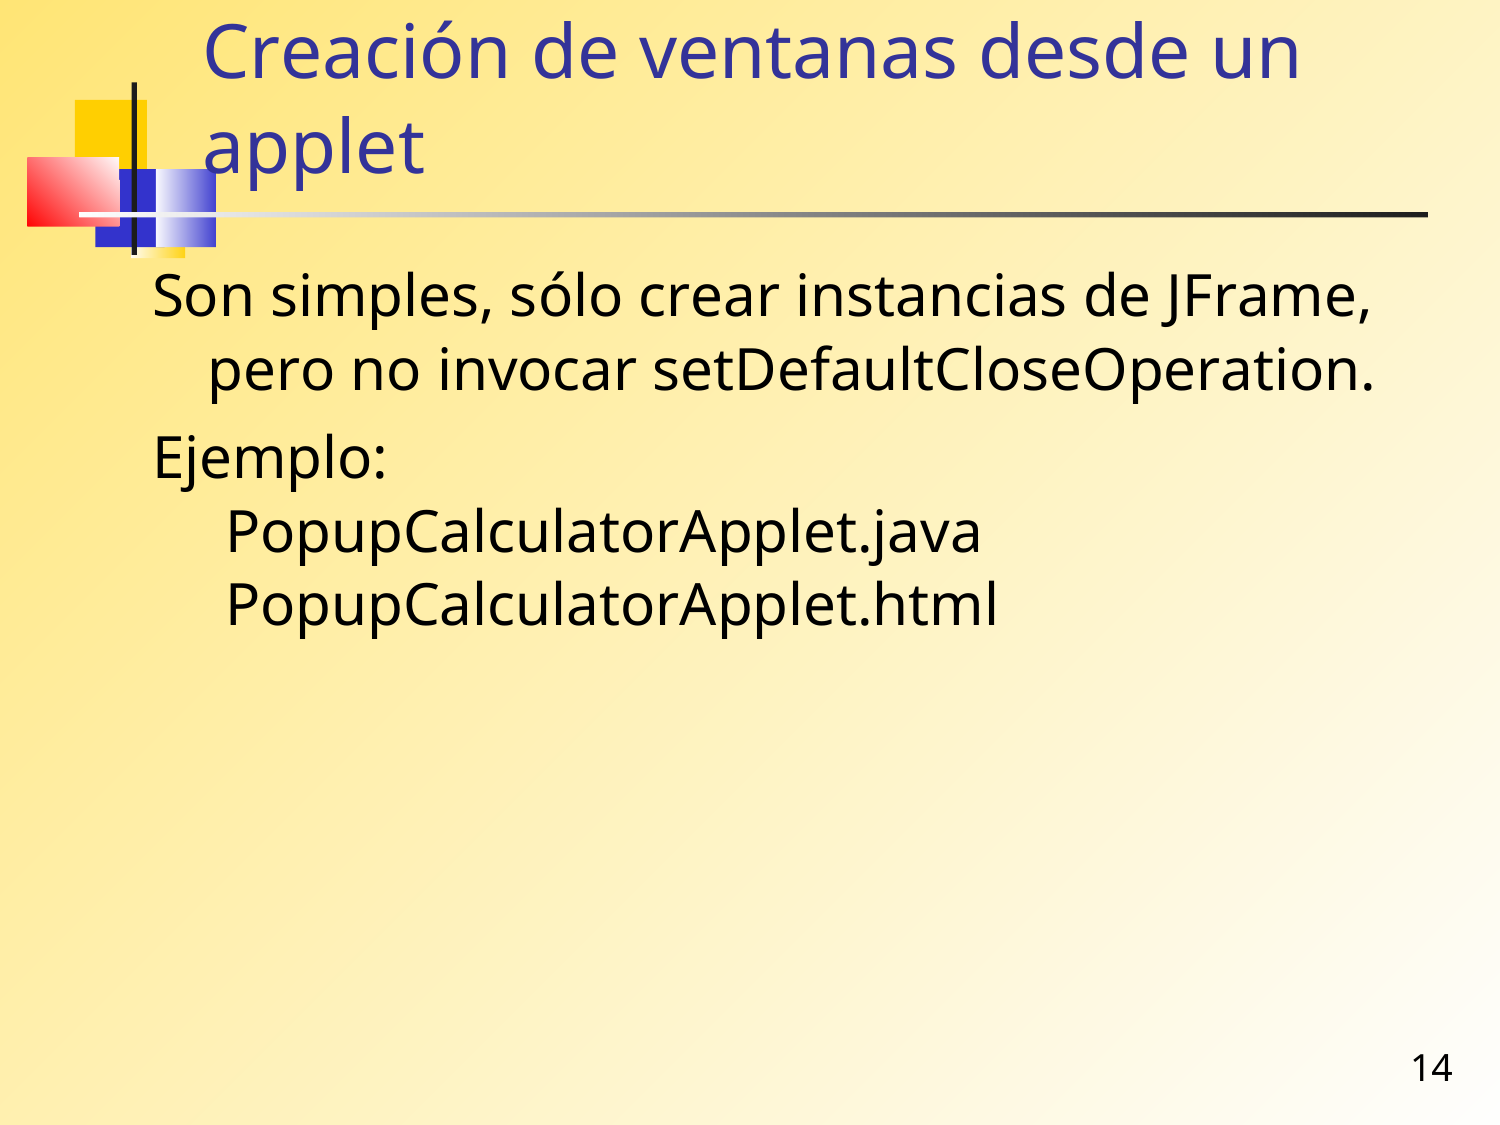

# Creación de ventanas desde un applet
Son simples, sólo crear instancias de JFrame, pero no invocar setDefaultCloseOperation.
Ejemplo:
	PopupCalculatorApplet.java
	PopupCalculatorApplet.html